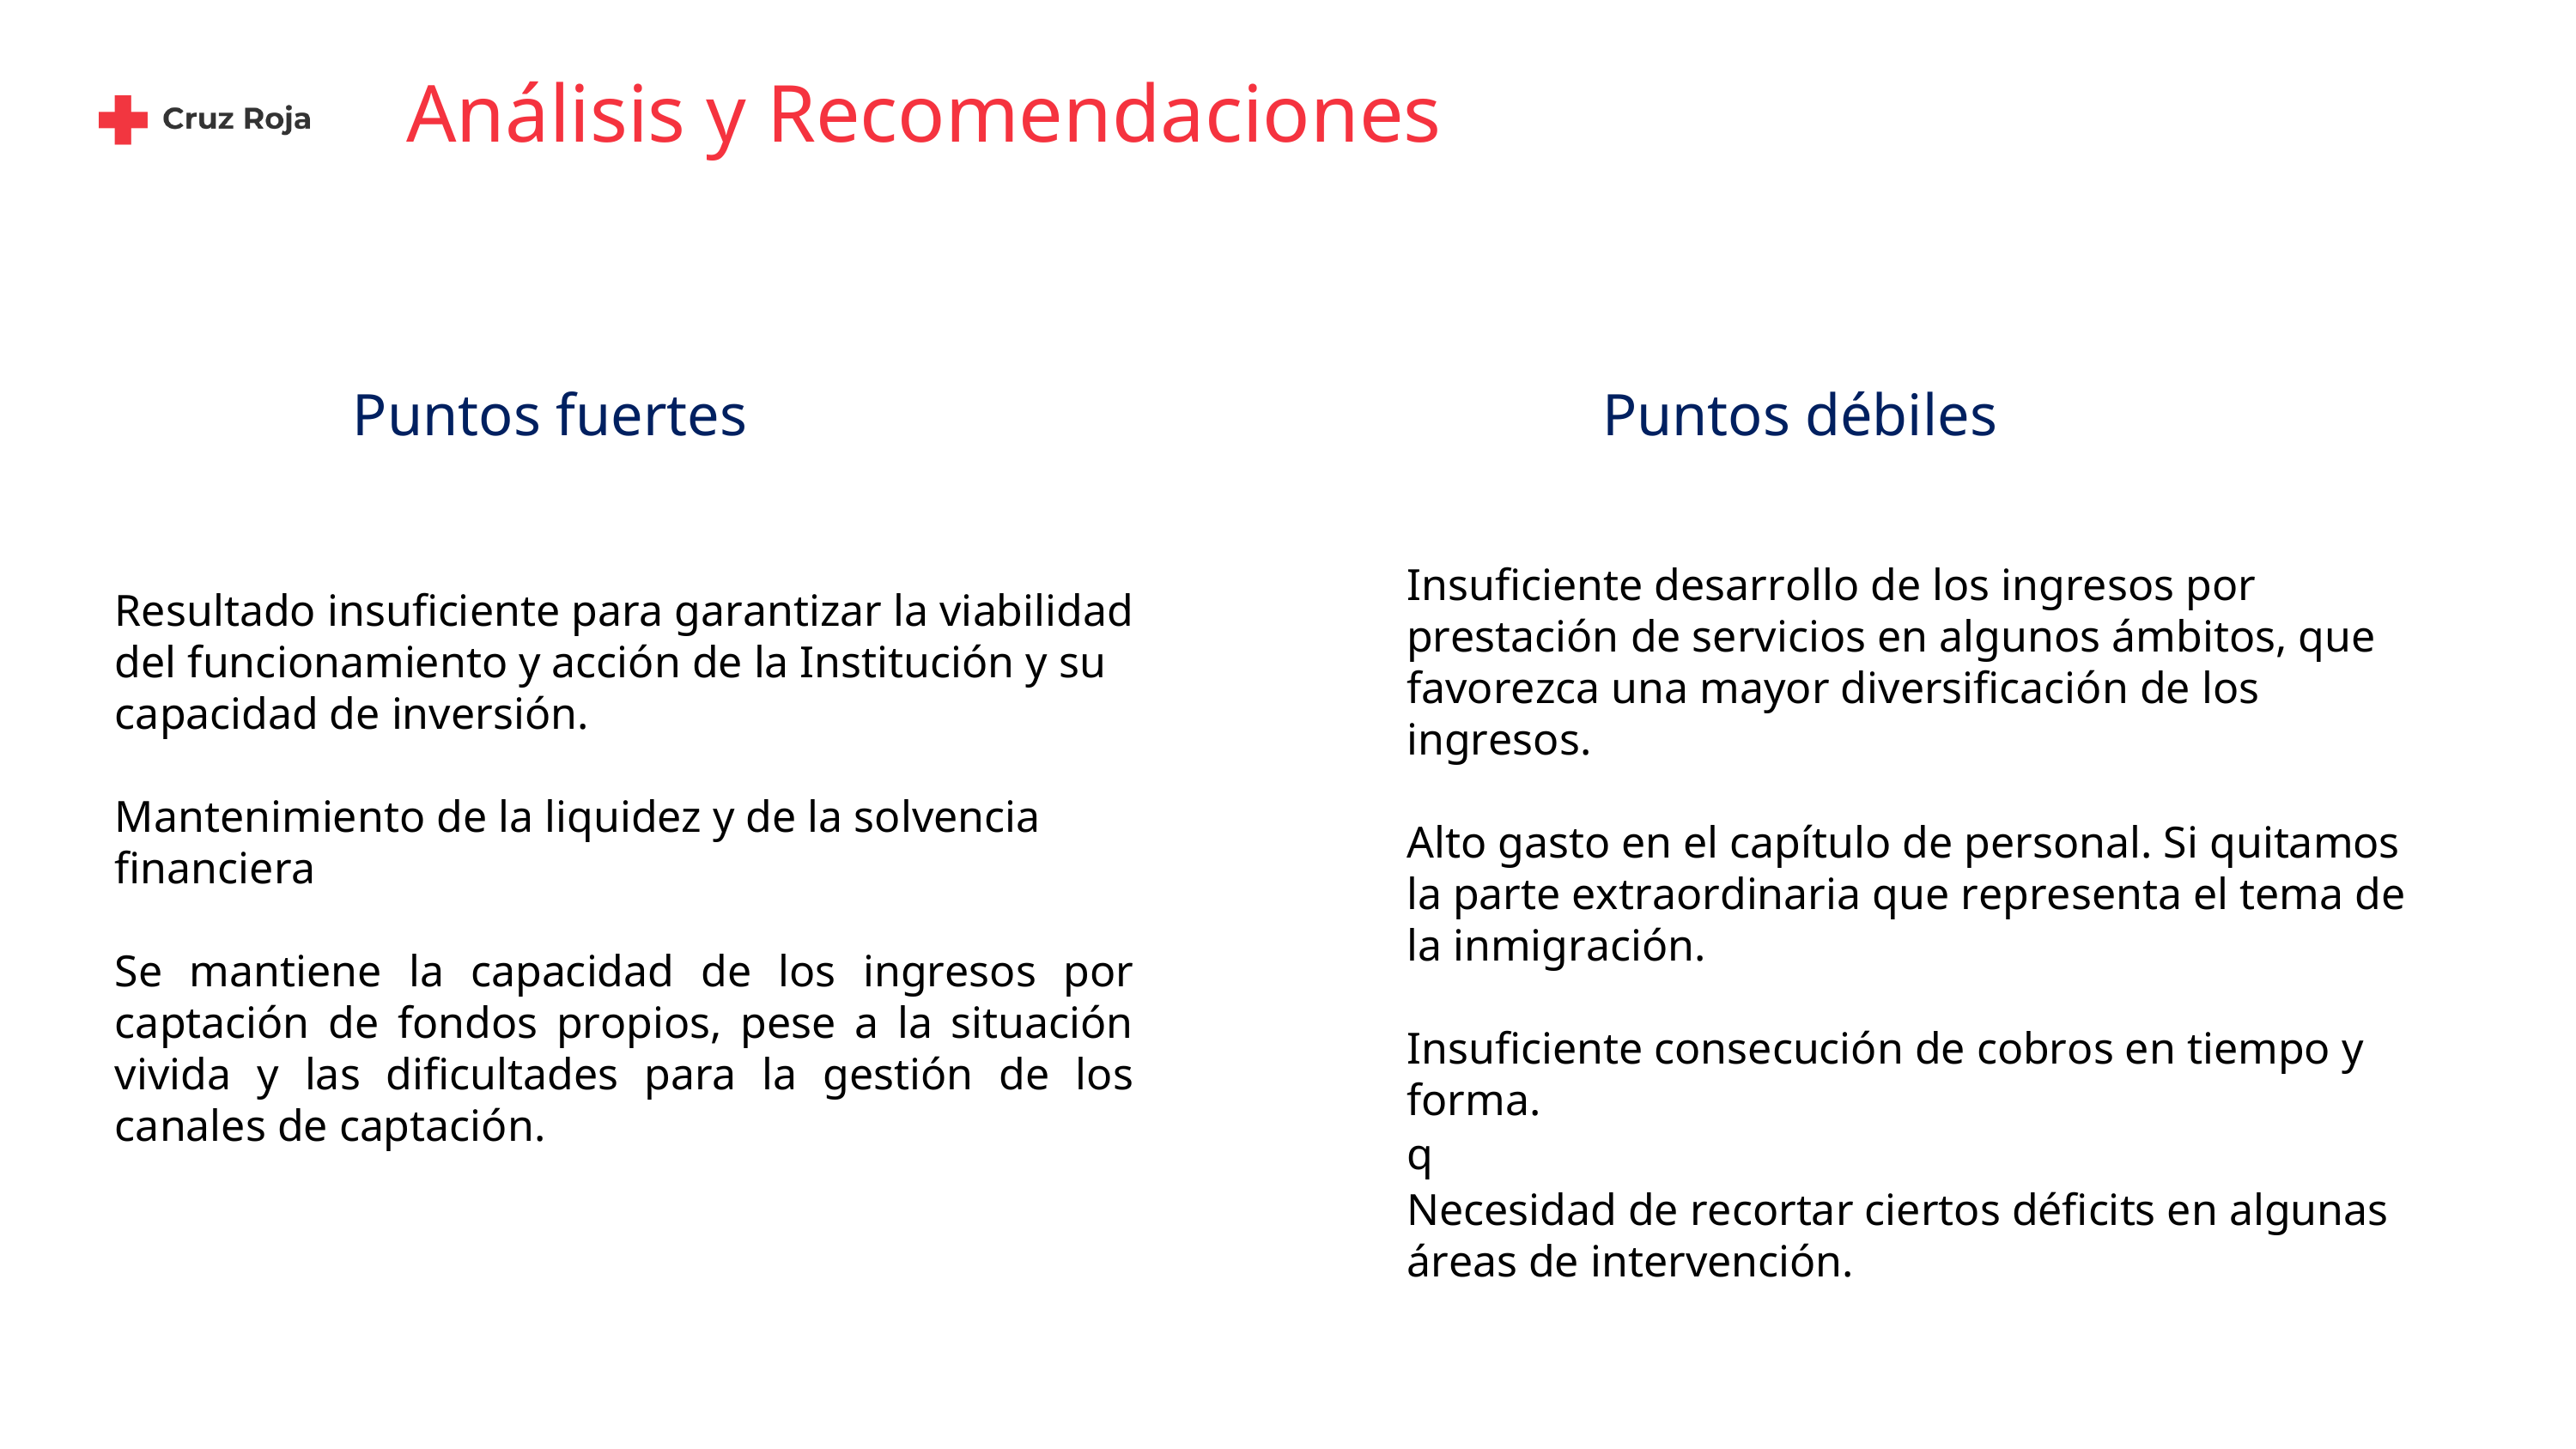

Análisis y Recomendaciones
Puntos fuertes
Puntos débiles
Insuficiente desarrollo de los ingresos por prestación de servicios en algunos ámbitos, que favorezca una mayor diversificación de los ingresos.
Alto gasto en el capítulo de personal. Si quitamos la parte extraordinaria que representa el tema de la inmigración.
Insuficiente consecución de cobros en tiempo y forma.
Necesidad de recortar ciertos déficits en algunas áreas de intervención.
Resultado insuficiente para garantizar la viabilidad del funcionamiento y acción de la Institución y su capacidad de inversión.
Mantenimiento de la liquidez y de la solvencia financiera
Se mantiene la capacidad de los ingresos por captación de fondos propios, pese a la situación vivida y las dificultades para la gestión de los canales de captación.